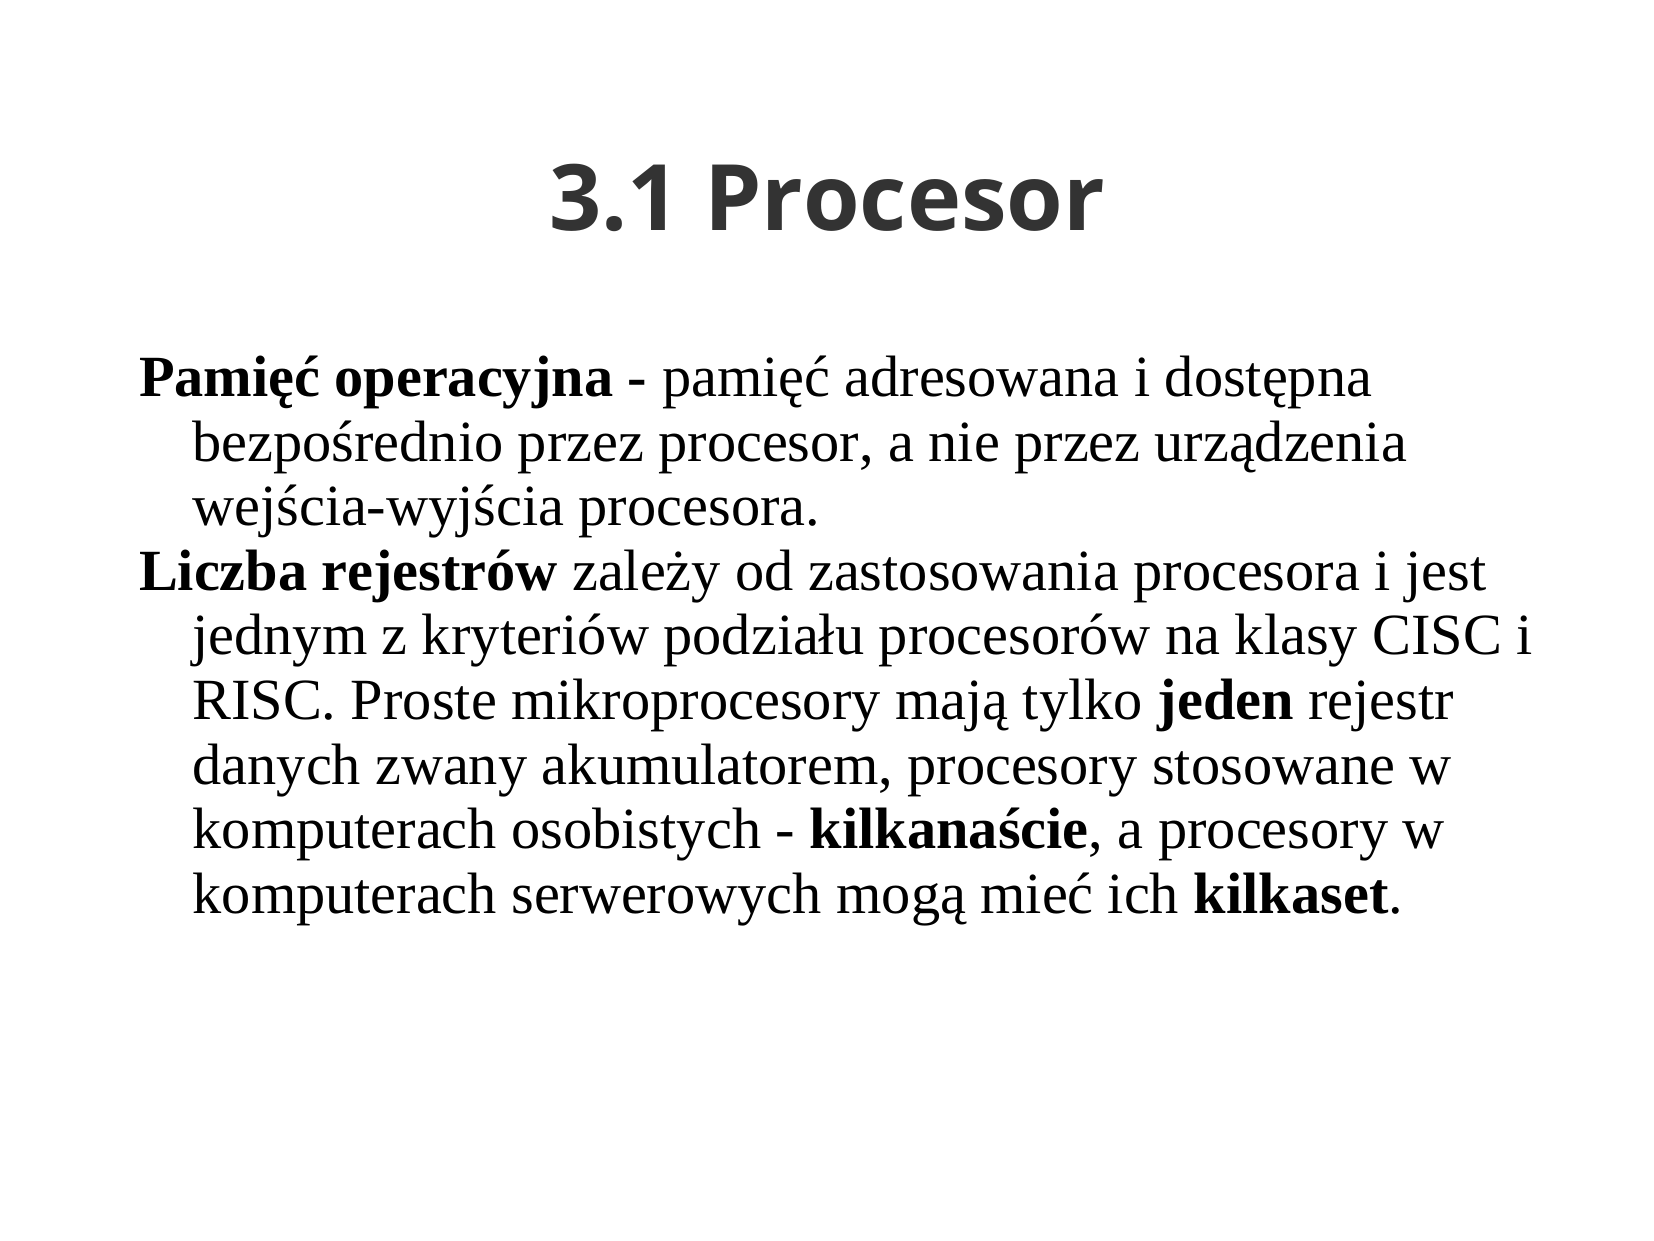

# 3.1 Procesor
Pamięć operacyjna - pamięć adresowana i dostępna bezpośrednio przez procesor, a nie przez urządzenia wejścia-wyjścia procesora.
Liczba rejestrów zależy od zastosowania procesora i jest jednym z kryteriów podziału procesorów na klasy CISC i RISC. Proste mikroprocesory mają tylko jeden rejestr danych zwany akumulatorem, procesory stosowane w komputerach osobistych - kilkanaście, a procesory w komputerach serwerowych mogą mieć ich kilkaset.